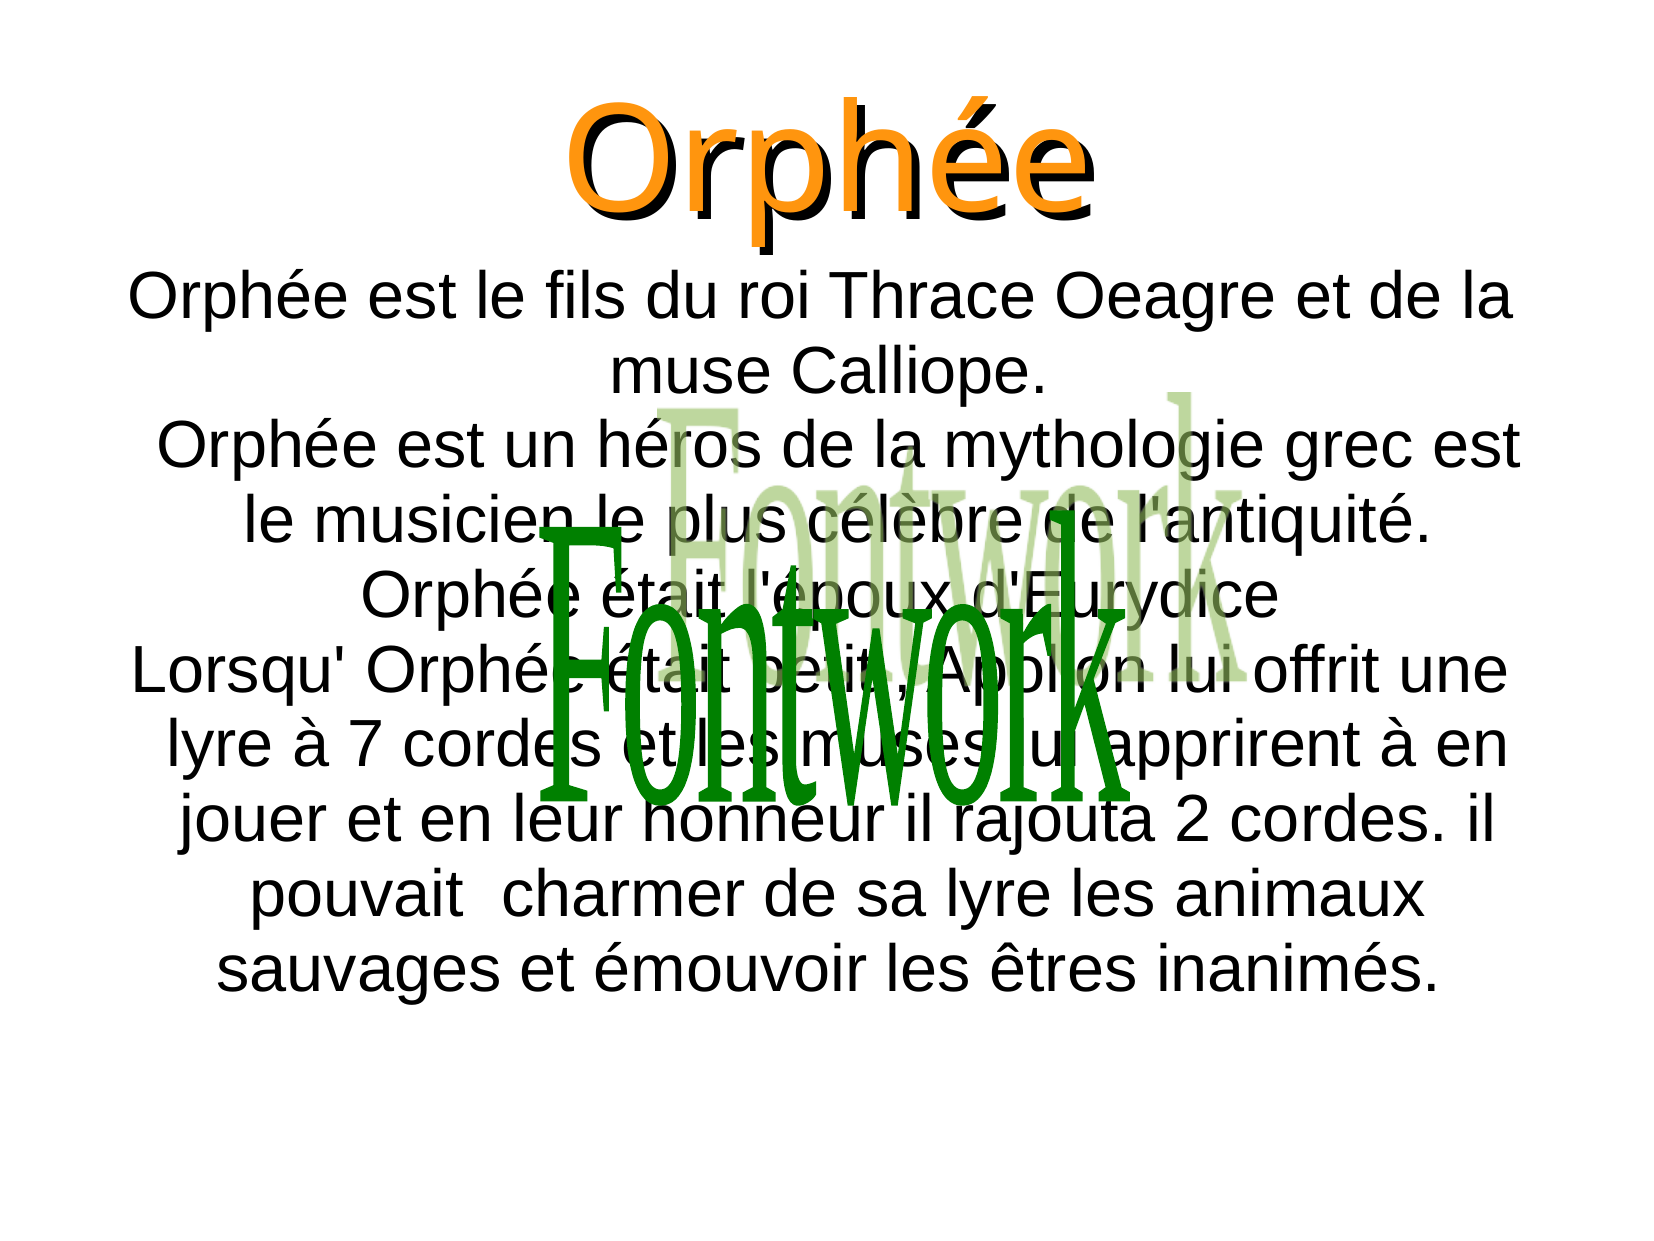

# Orphée
Orphée est le fils du roi Thrace Oeagre et de la muse Calliope.
 Orphée est un héros de la mythologie grec est le musicien le plus célèbre de l'antiquité.
Orphée était l'époux d'Eurydice
Lorsqu' Orphée était petit , Apollon lui offrit une lyre à 7 cordes et les muses lui apprirent à en jouer et en leur honneur il rajouta 2 cordes. il pouvait charmer de sa lyre les animaux sauvages et émouvoir les êtres inanimés.
Fontwork